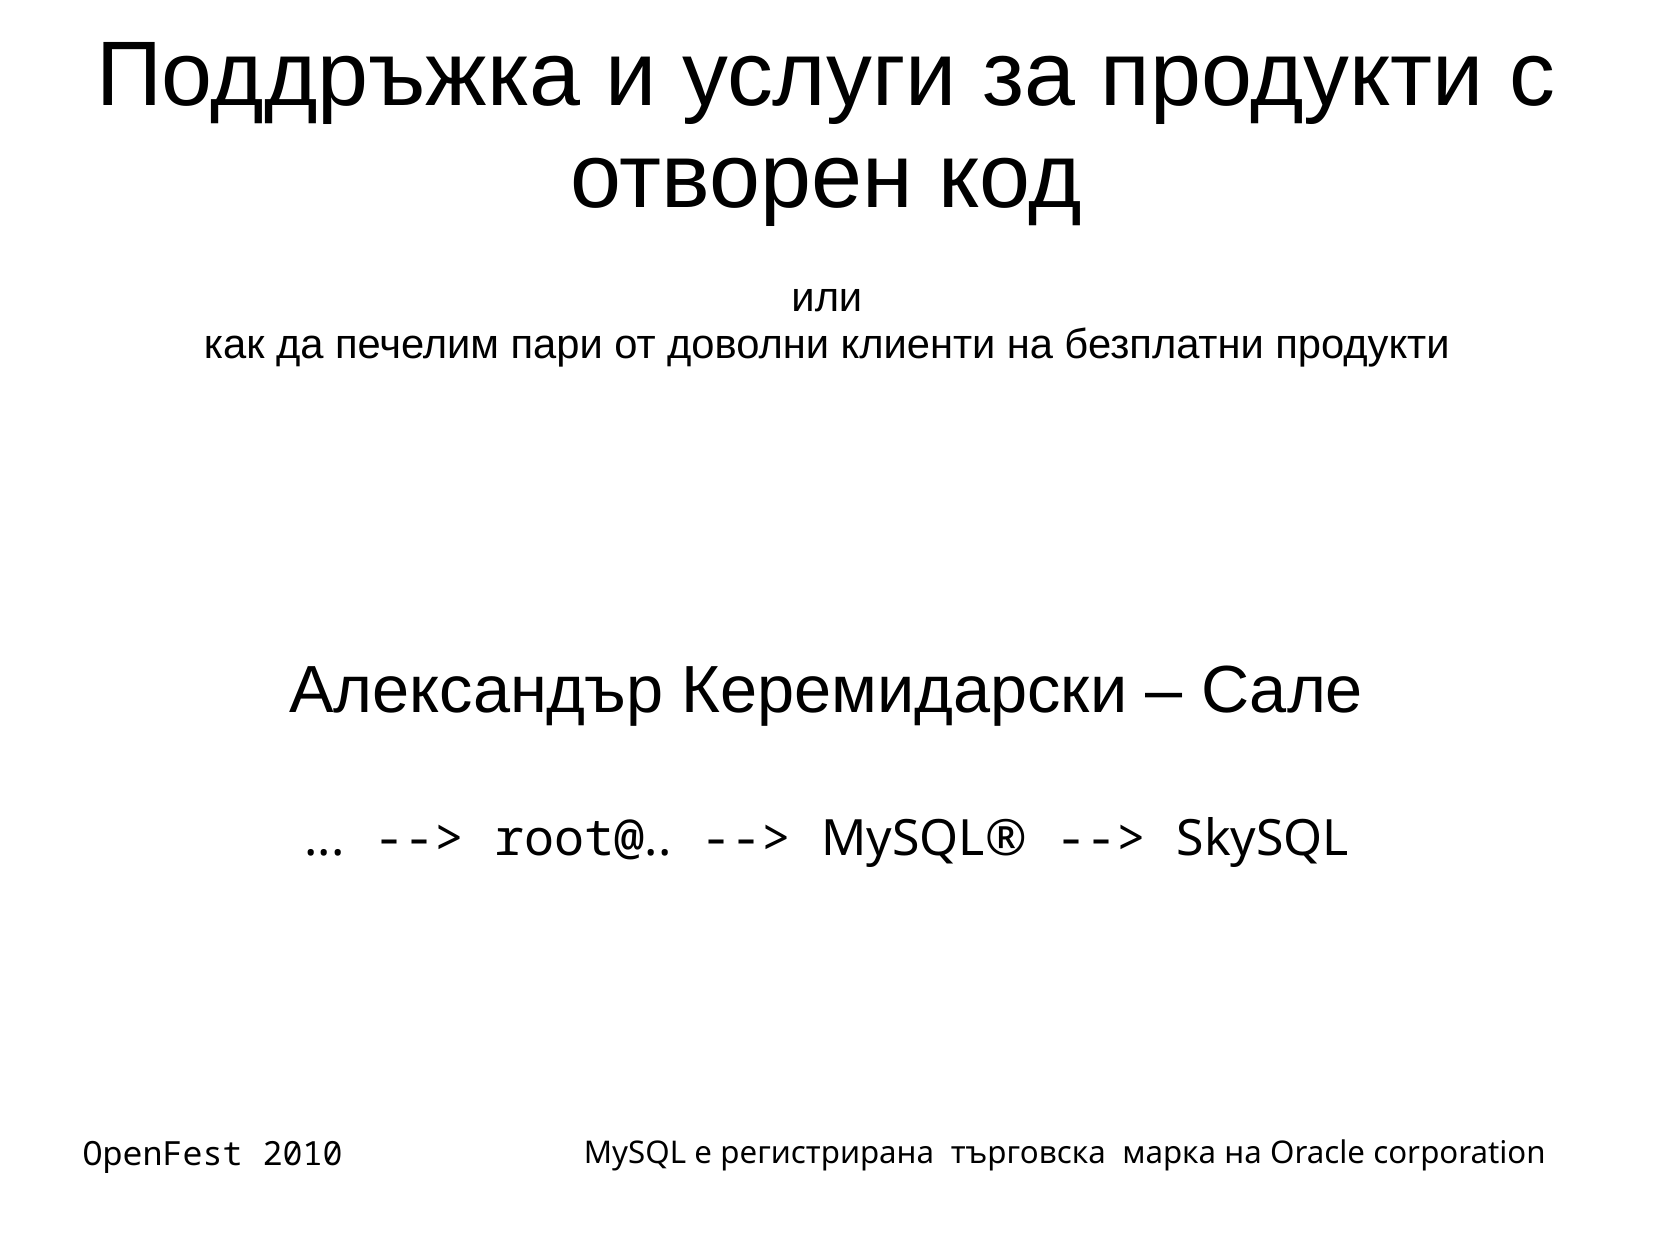

# Поддръжка и услуги за продукти с отворен код или как да печелим пари от доволни клиенти на безплатни продукти
Александър Керемидарски – Сале
... --> root@.. --> MySQL® --> SkySQL